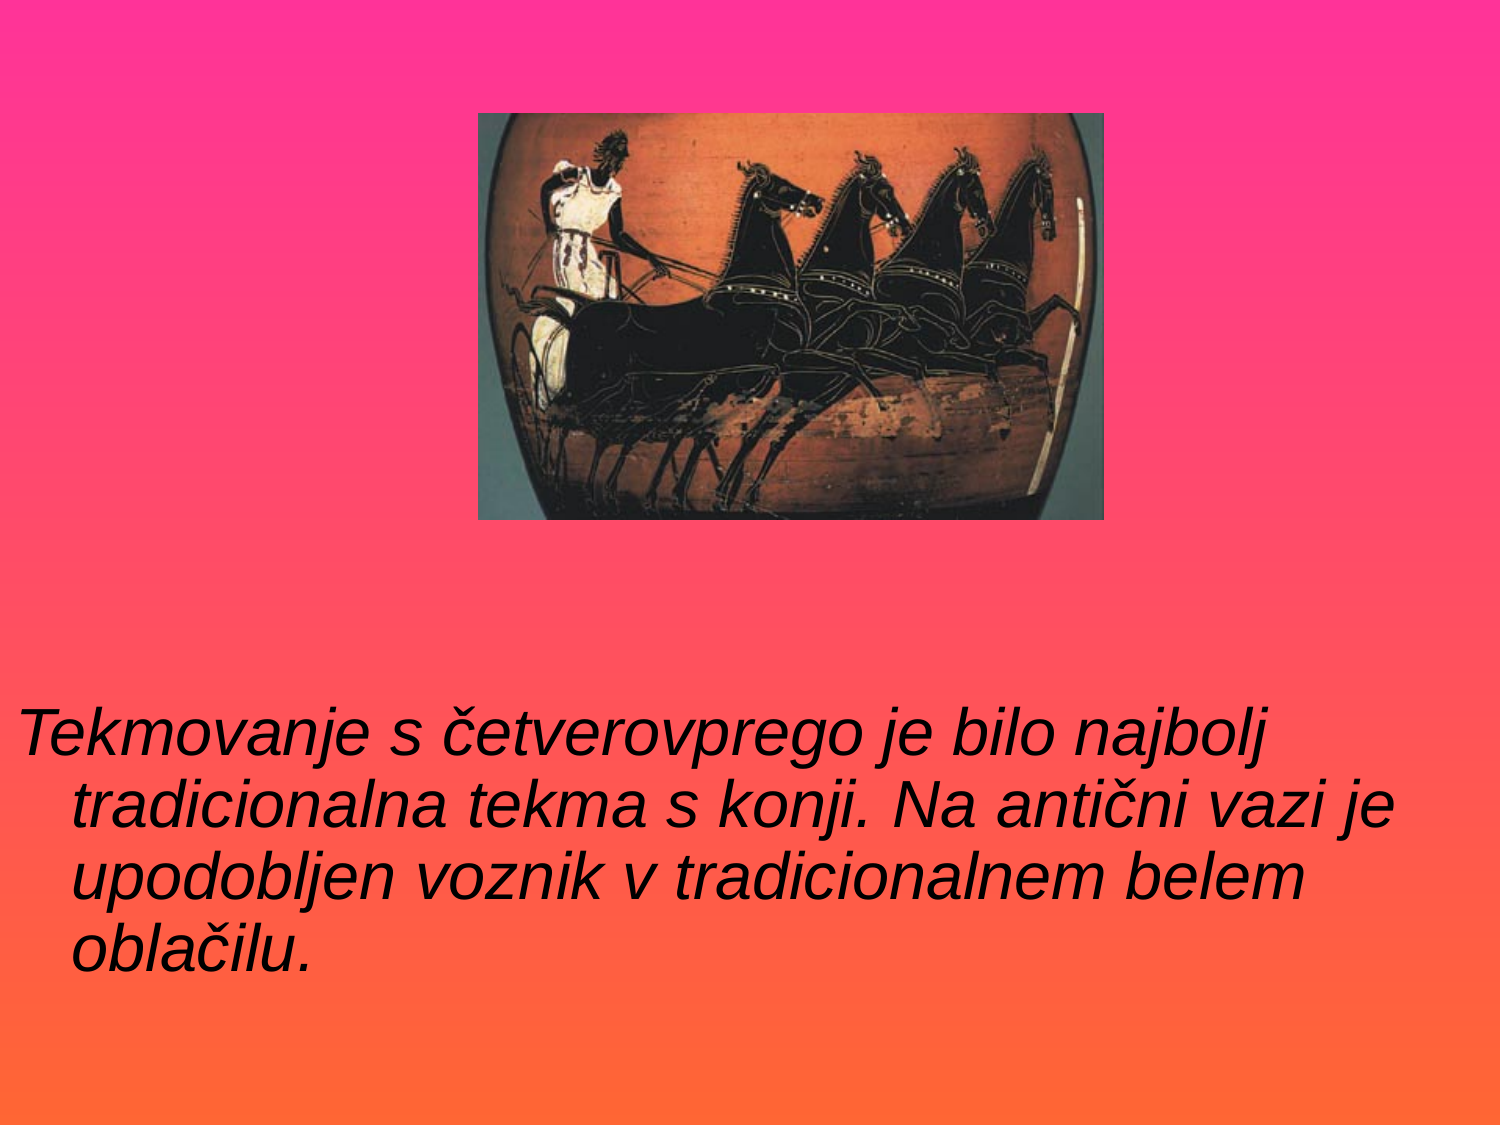

# Tekmovanje s četverovprego je bilo najbolj tradicionalna tekma s konji. Na antični vazi je upodobljen voznik v tradicionalnem belem oblačilu.